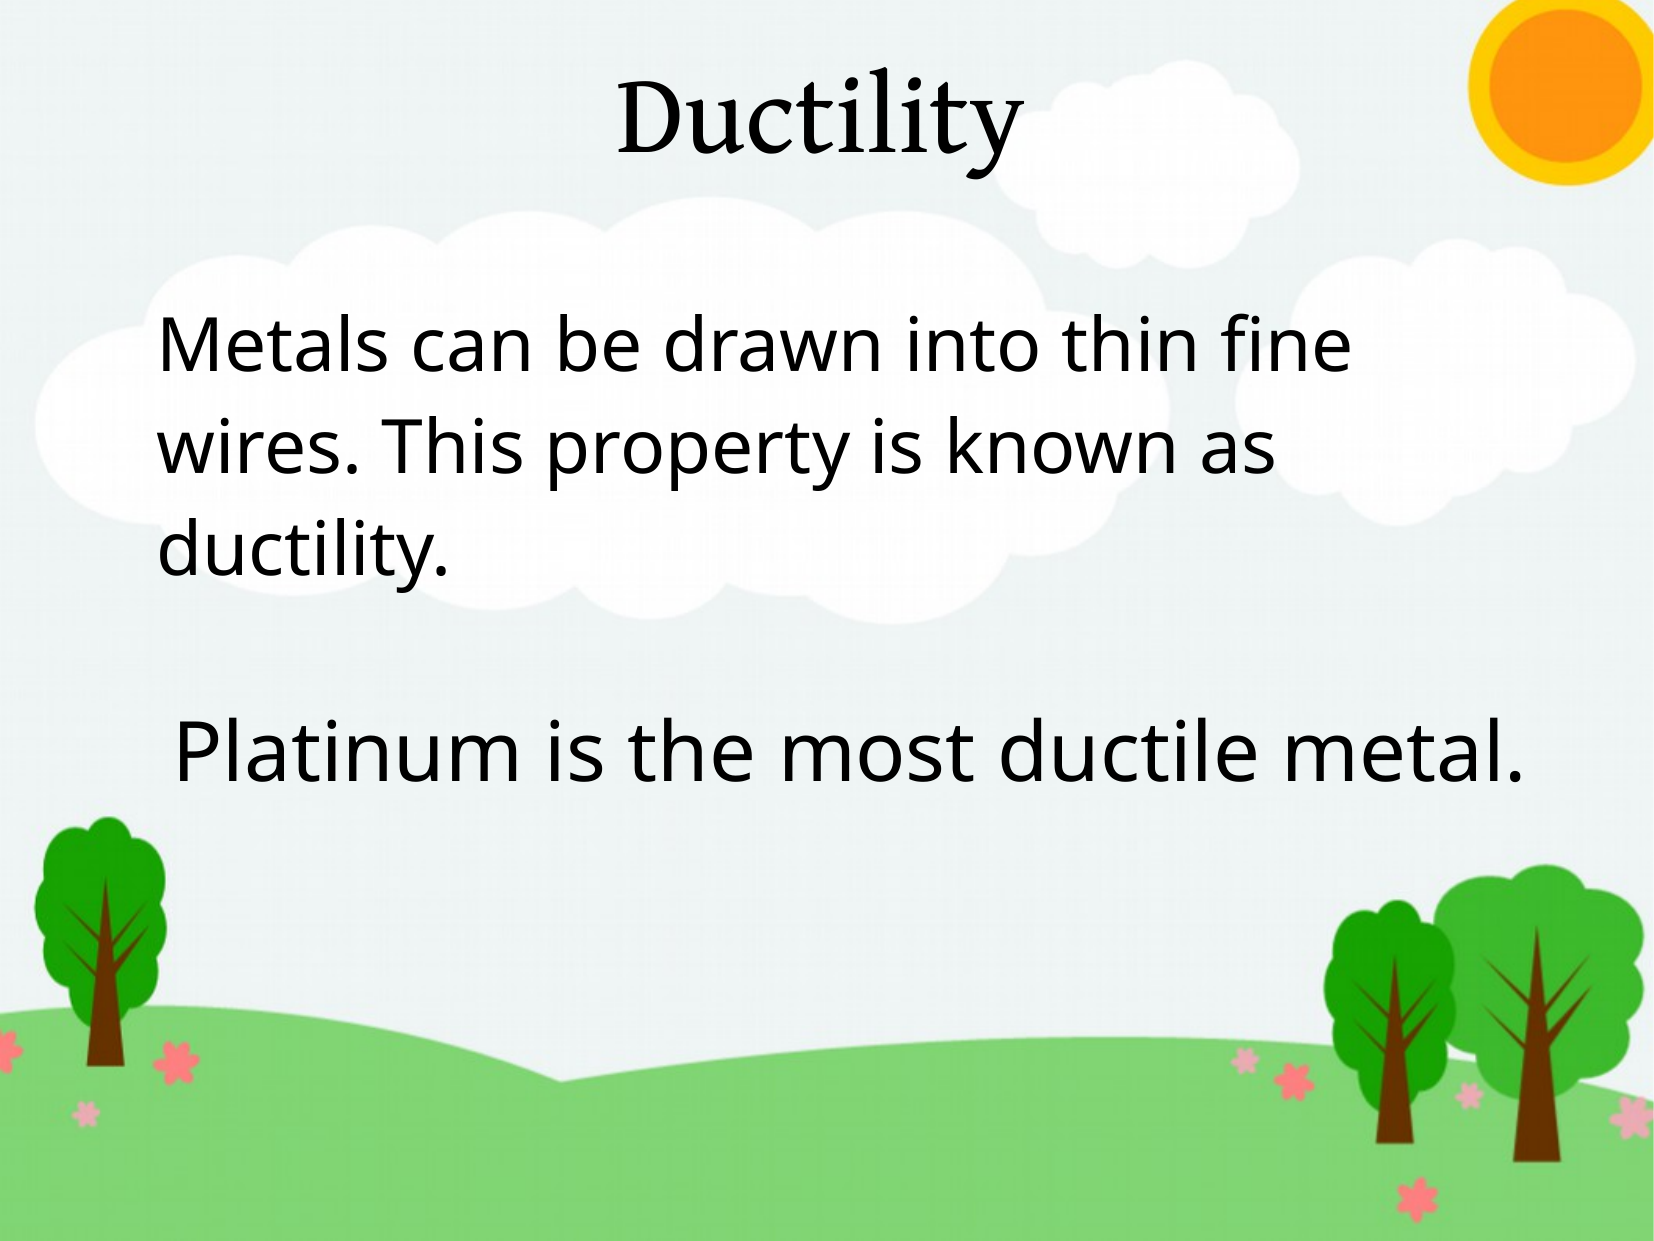

Ductility
Metals can be drawn into thin fine wires. This property is known as ductility.
Platinum is the most ductile metal.